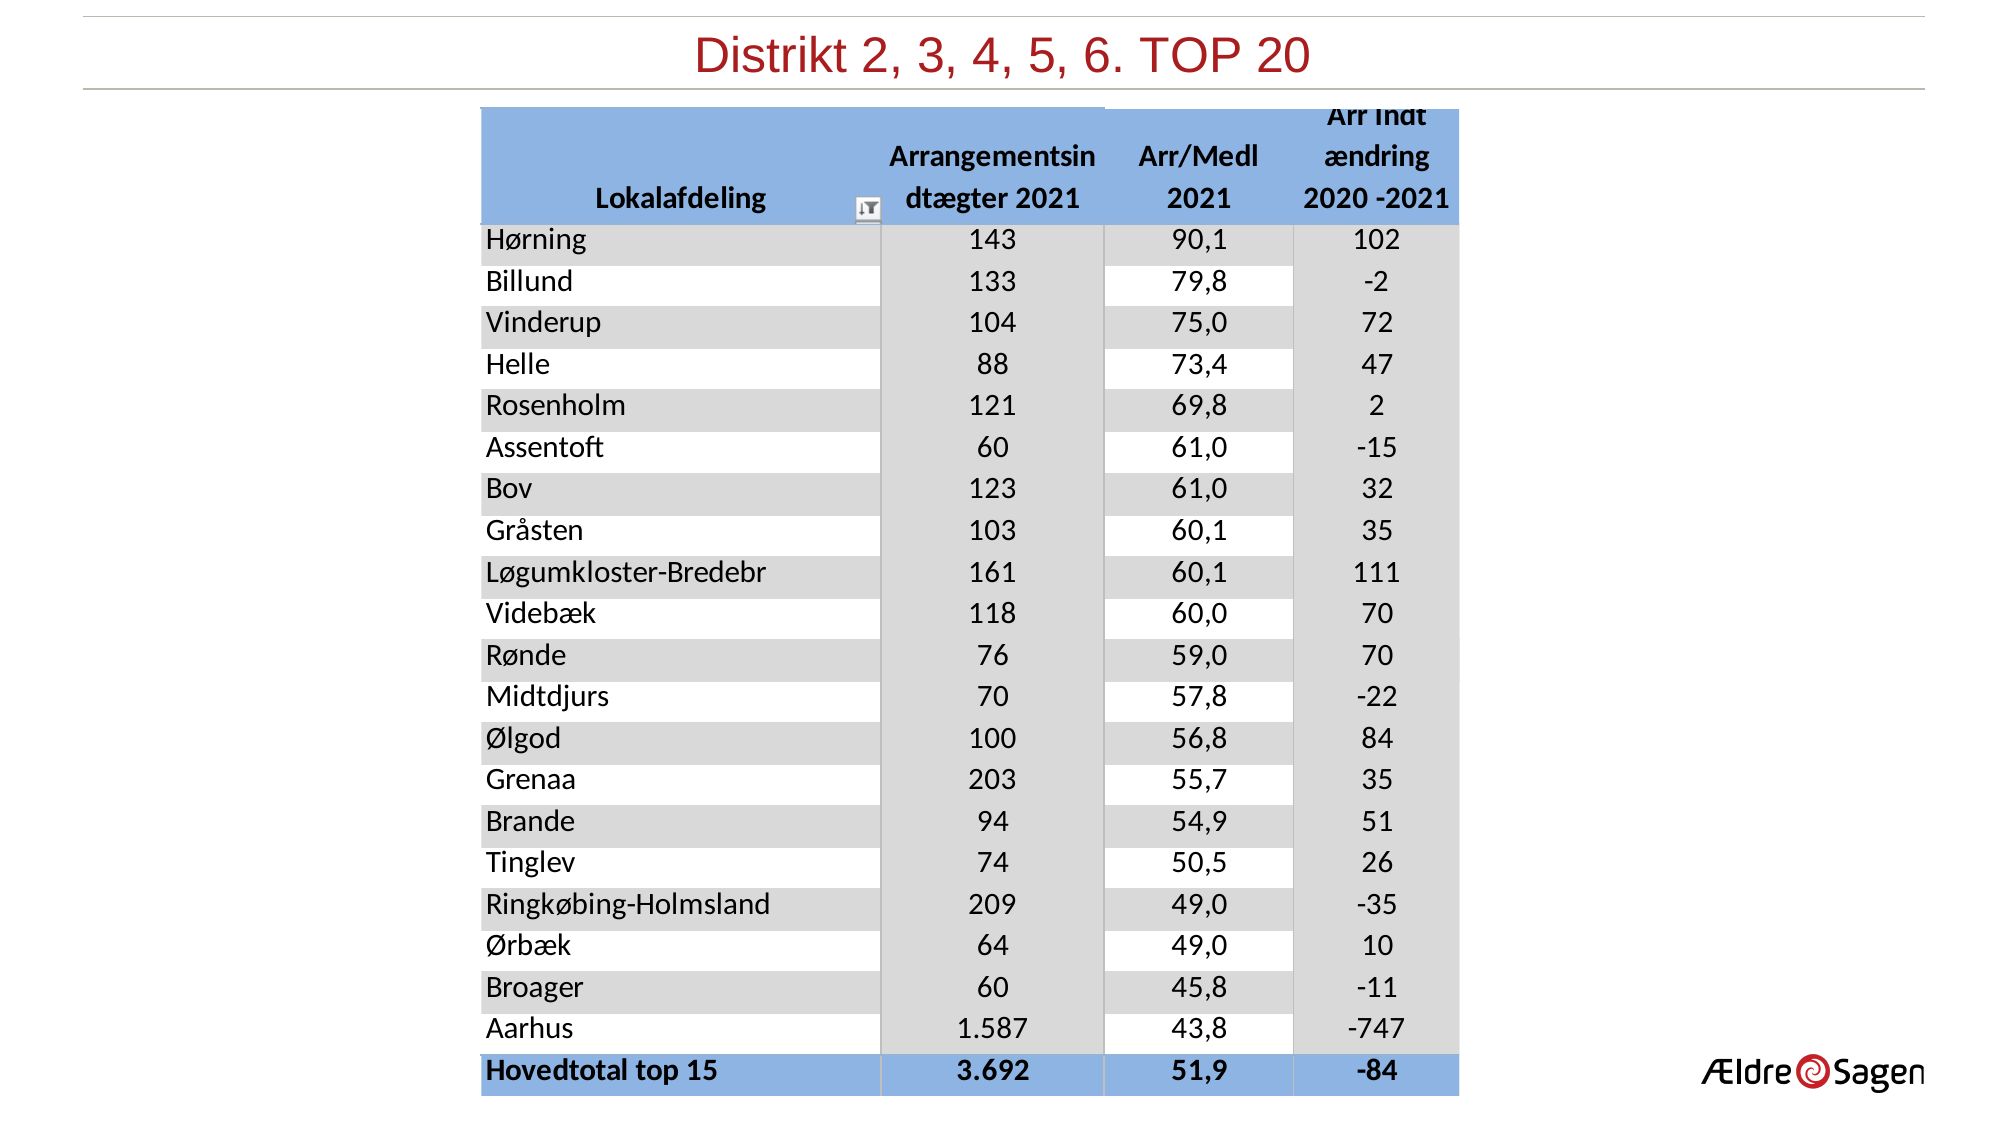

Distrikt 2, 3, 4, 5, 6. TOP 20